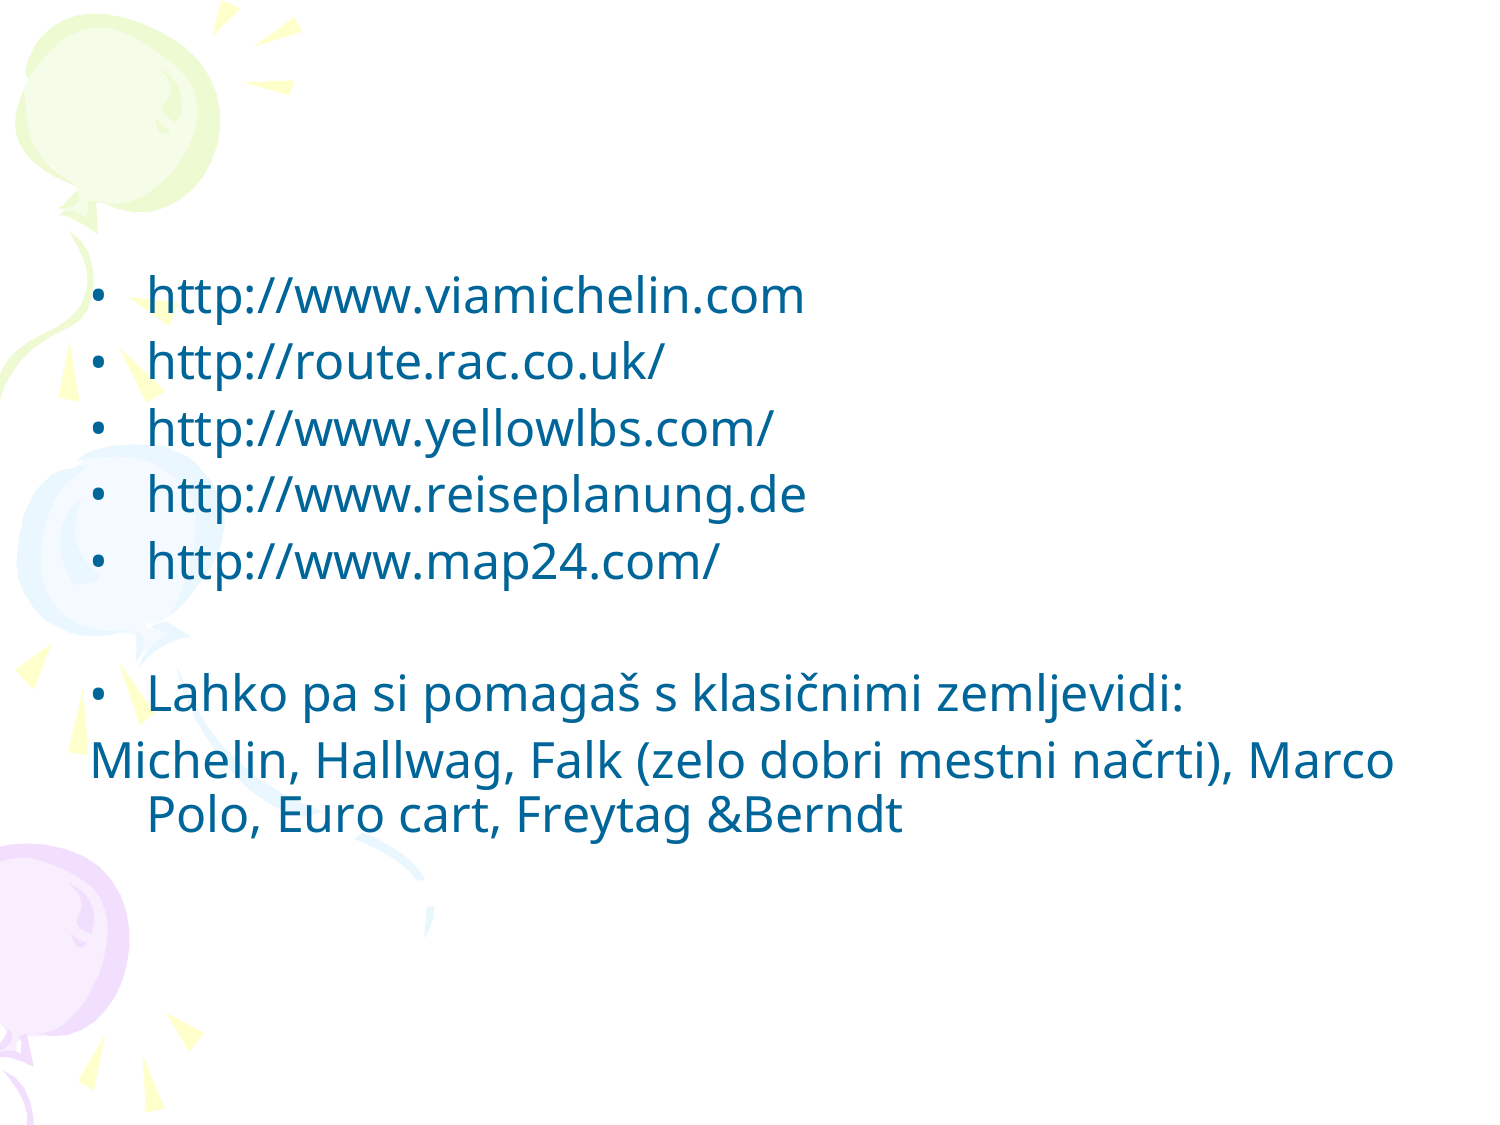

#
http://www.viamichelin.com
http://route.rac.co.uk/
http://www.yellowlbs.com/
http://www.reiseplanung.de
http://www.map24.com/
Lahko pa si pomagaš s klasičnimi zemljevidi:
Michelin, Hallwag, Falk (zelo dobri mestni načrti), Marco Polo, Euro cart, Freytag &Berndt